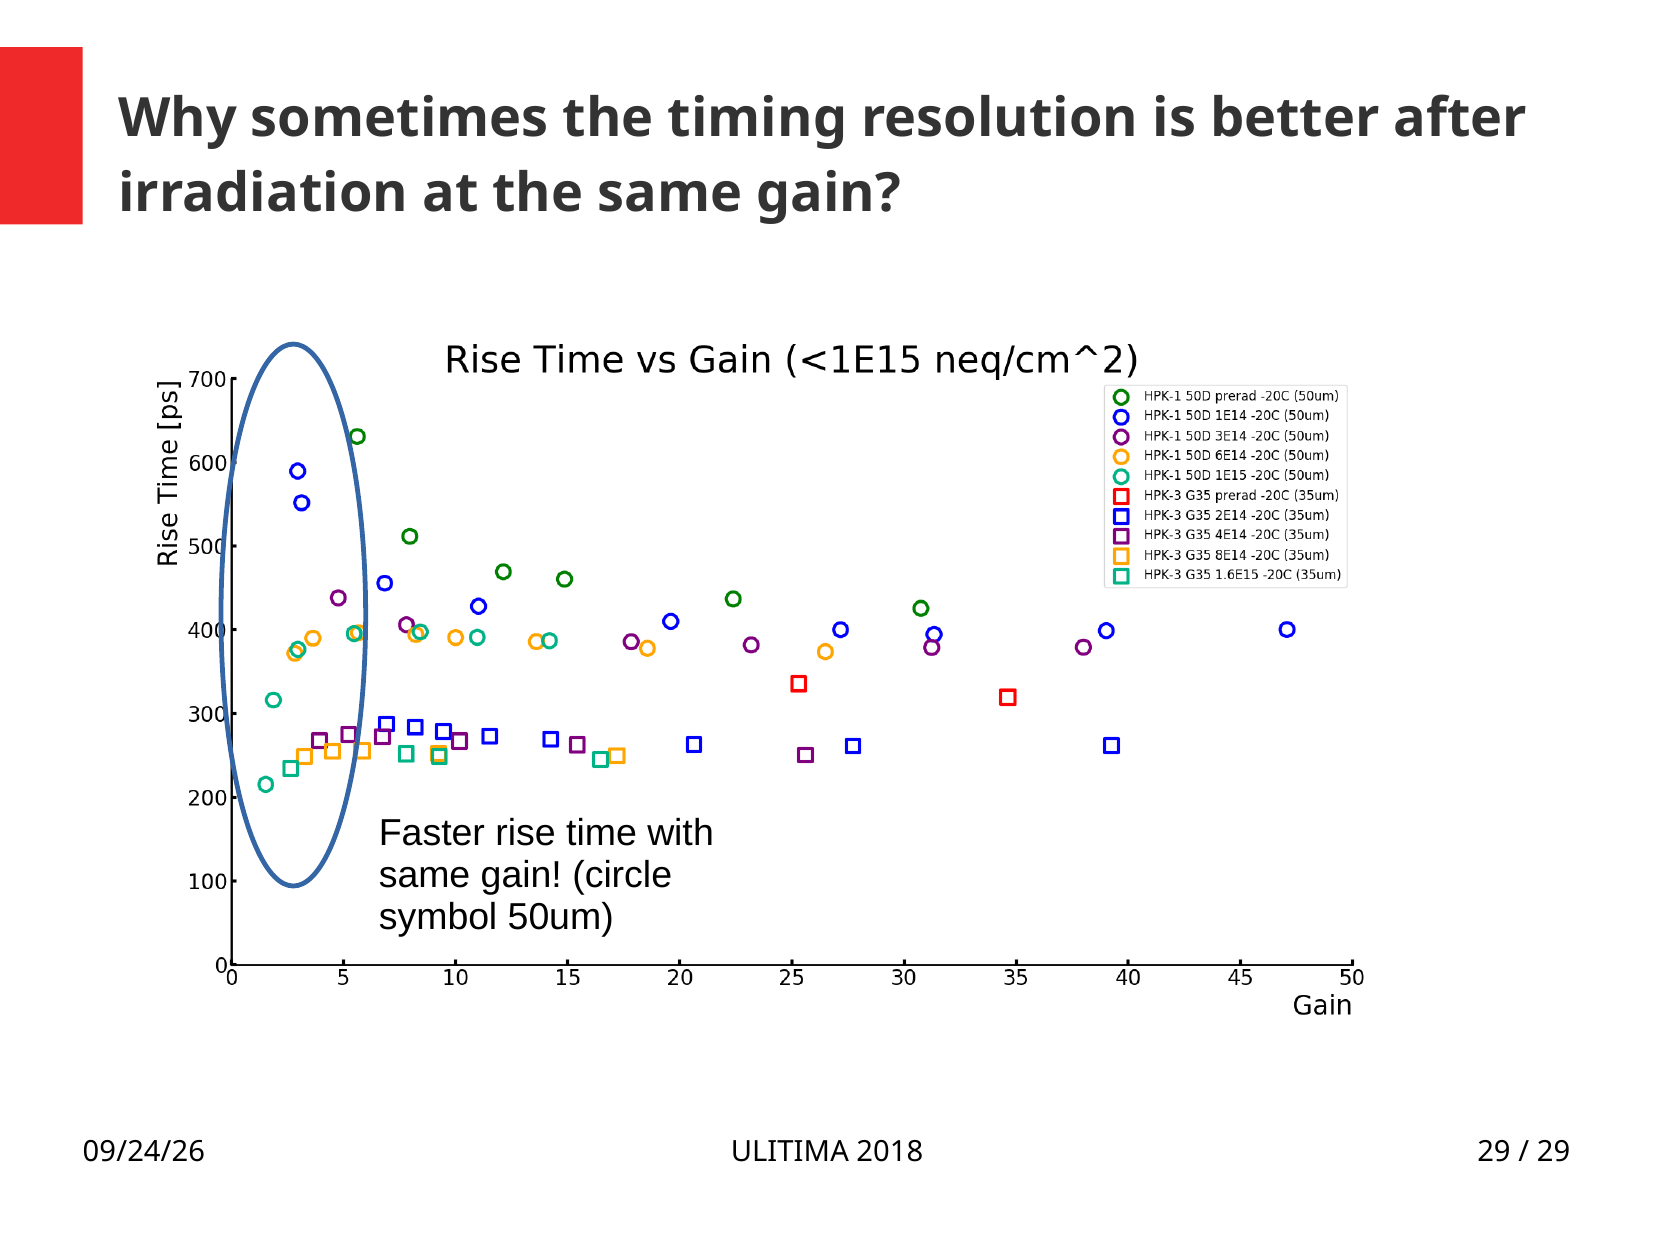

# Why sometimes the timing resolution is better after irradiation at the same gain?
Faster rise time with same gain! (circle symbol 50um)
ULITIMA 2018
29